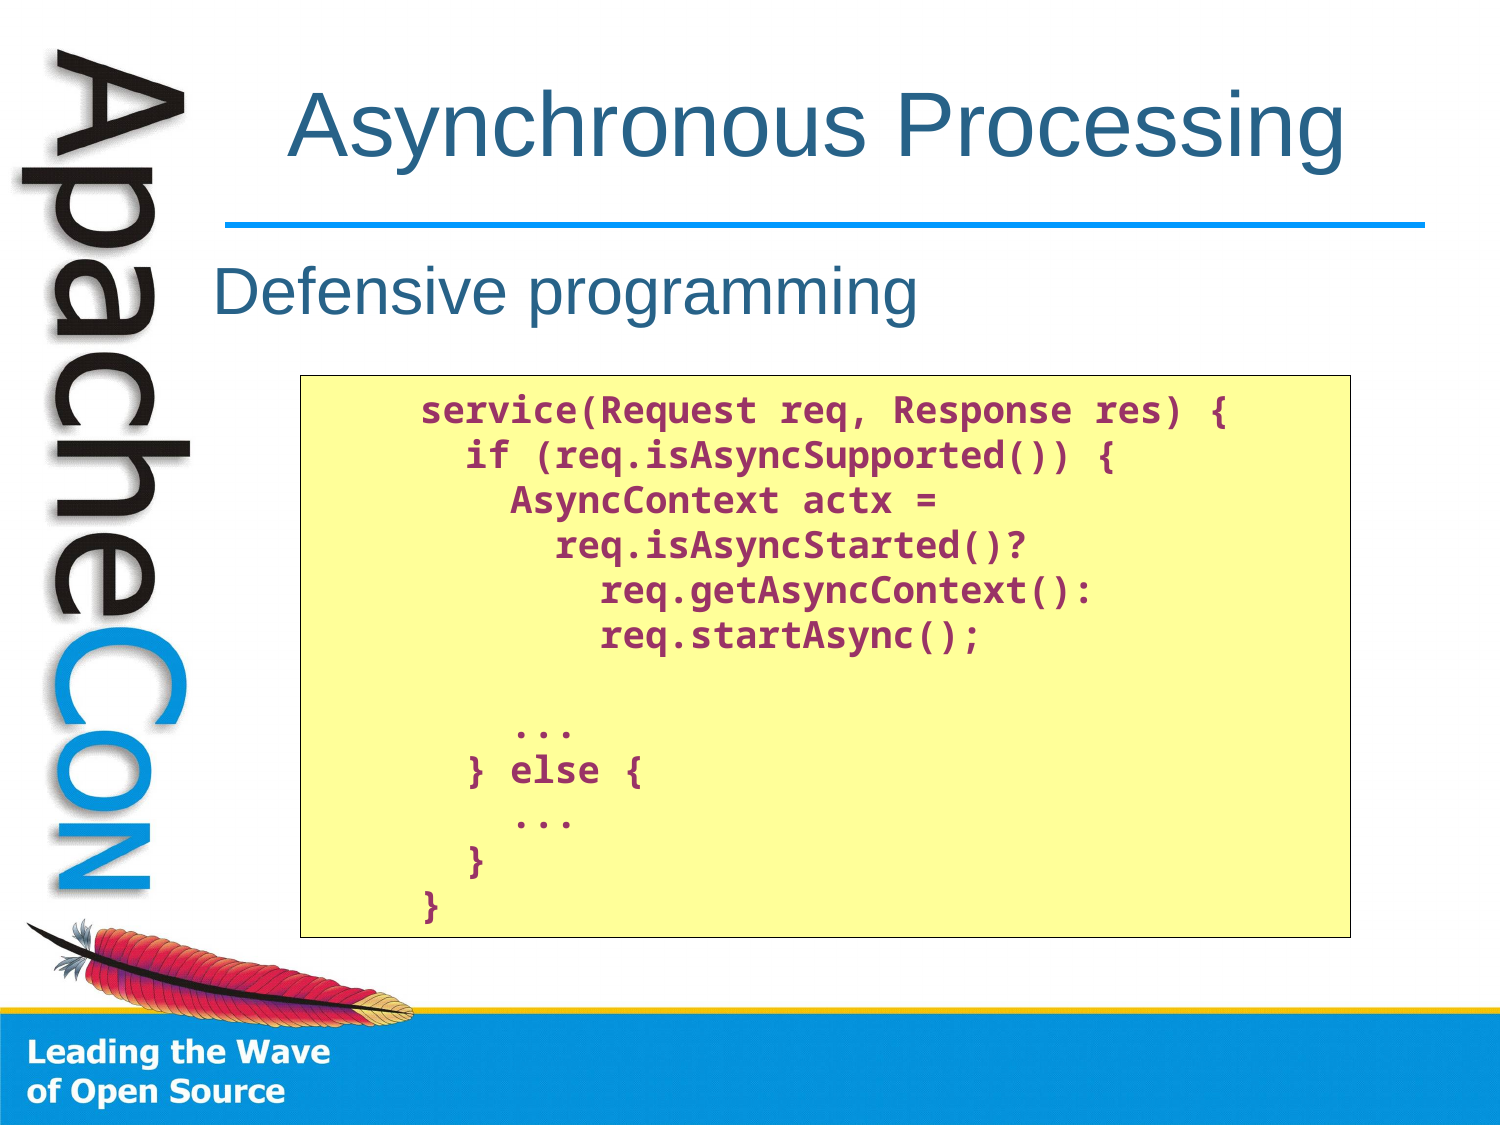

# Asynchronous Processing
Defensive programming
service(Request req, Response res) {
 if (req.isAsyncSupported()) {
 AsyncContext actx =
 req.isAsyncStarted()?
 req.getAsyncContext():
 req.startAsync();
 ...
 } else {
 ...
 }
}